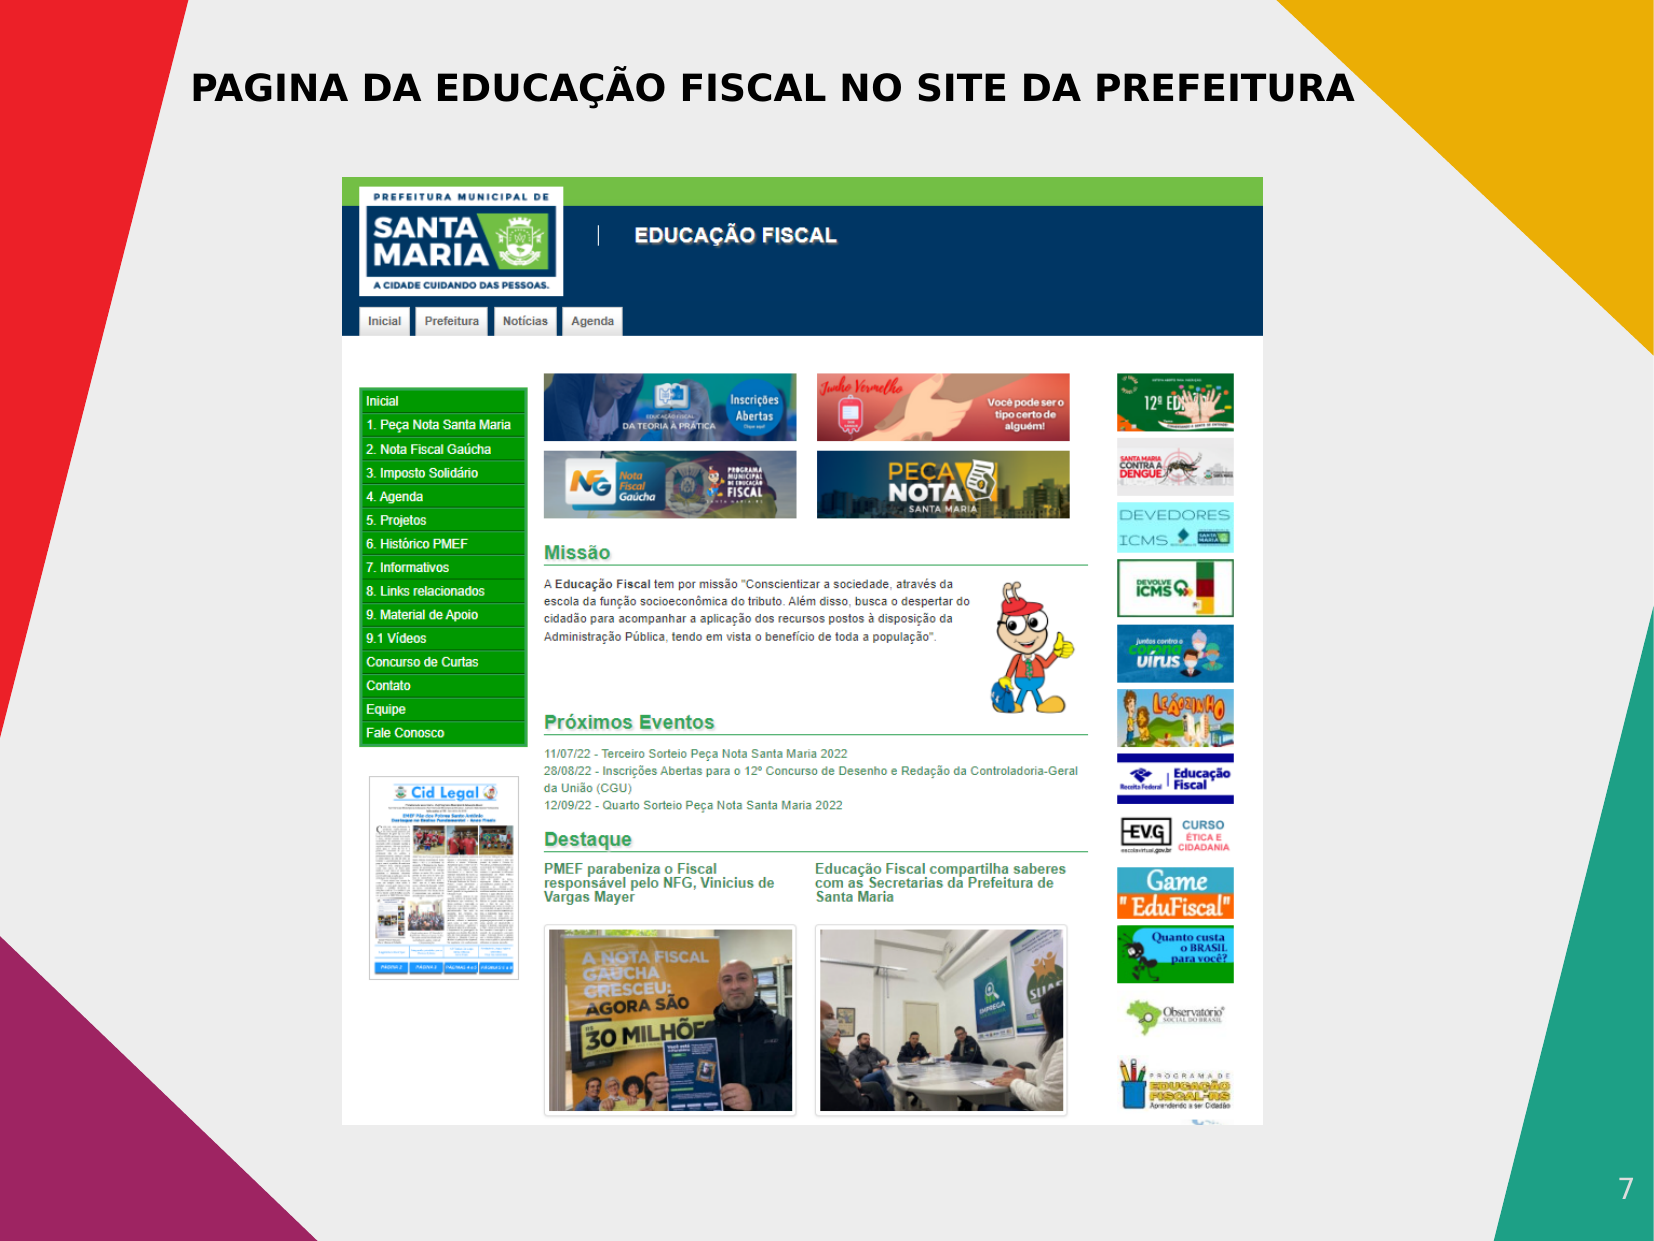

PAGINA DA EDUCAÇÃO FISCAL NO SITE DA PREFEITURA
7